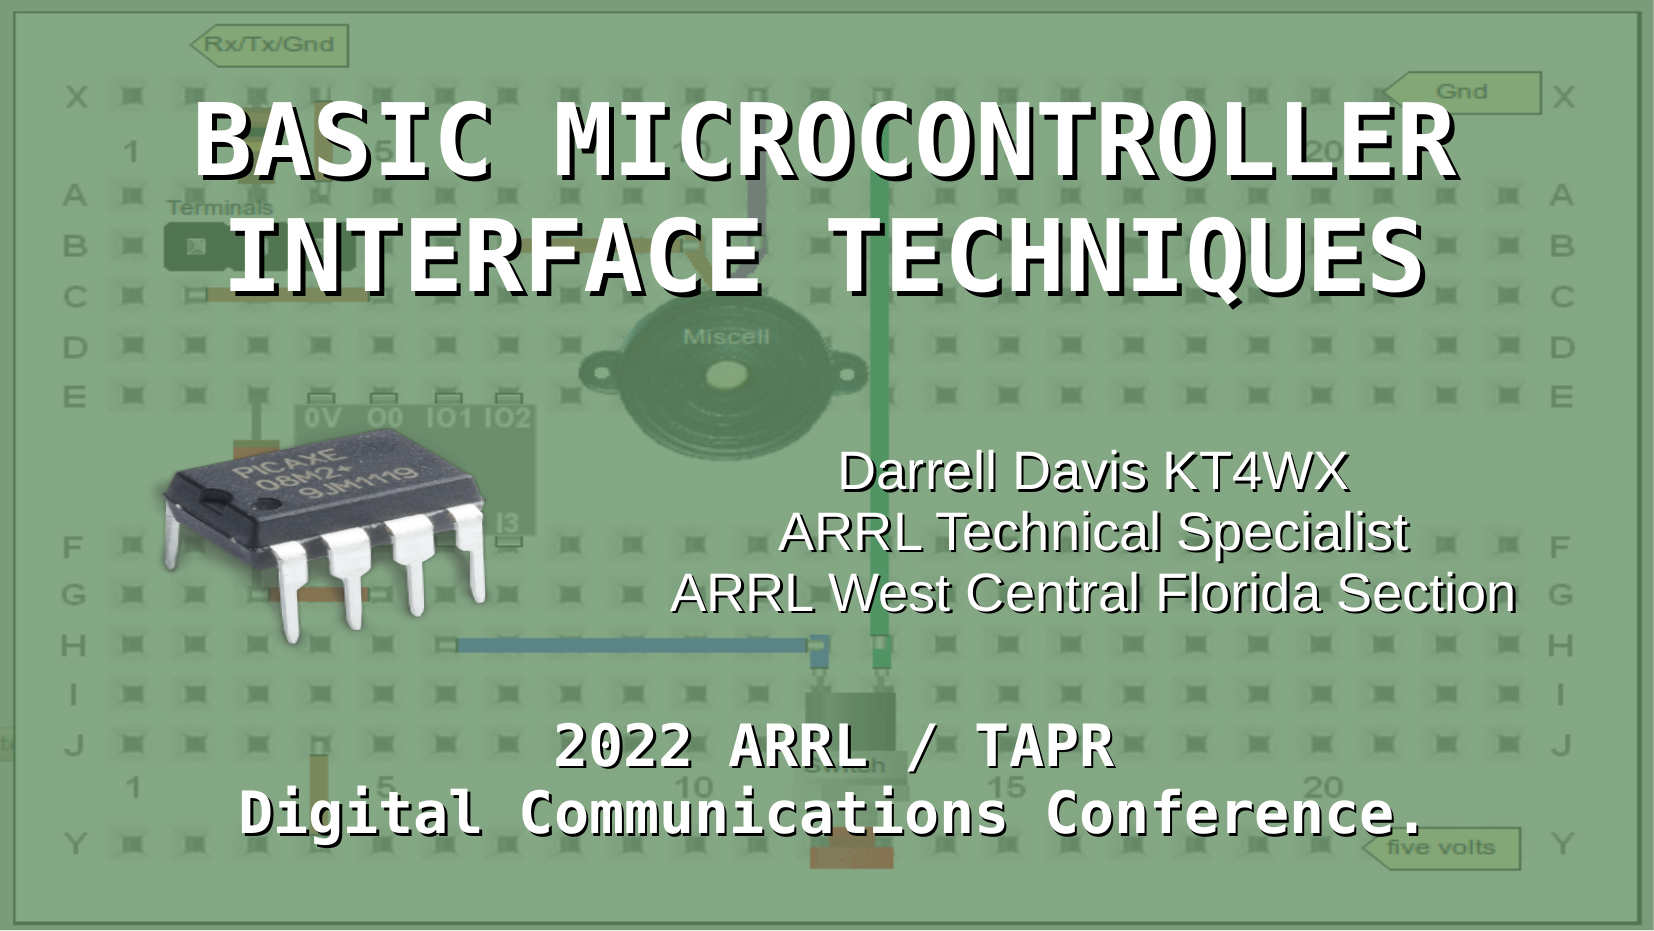

BASIC MICROCONTROLLER
INTERFACE TECHNIQUES
Darrell Davis KT4WX
ARRL Technical Specialist
ARRL West Central Florida Section
2022 ARRL / TAPR
Digital Communications Conference.